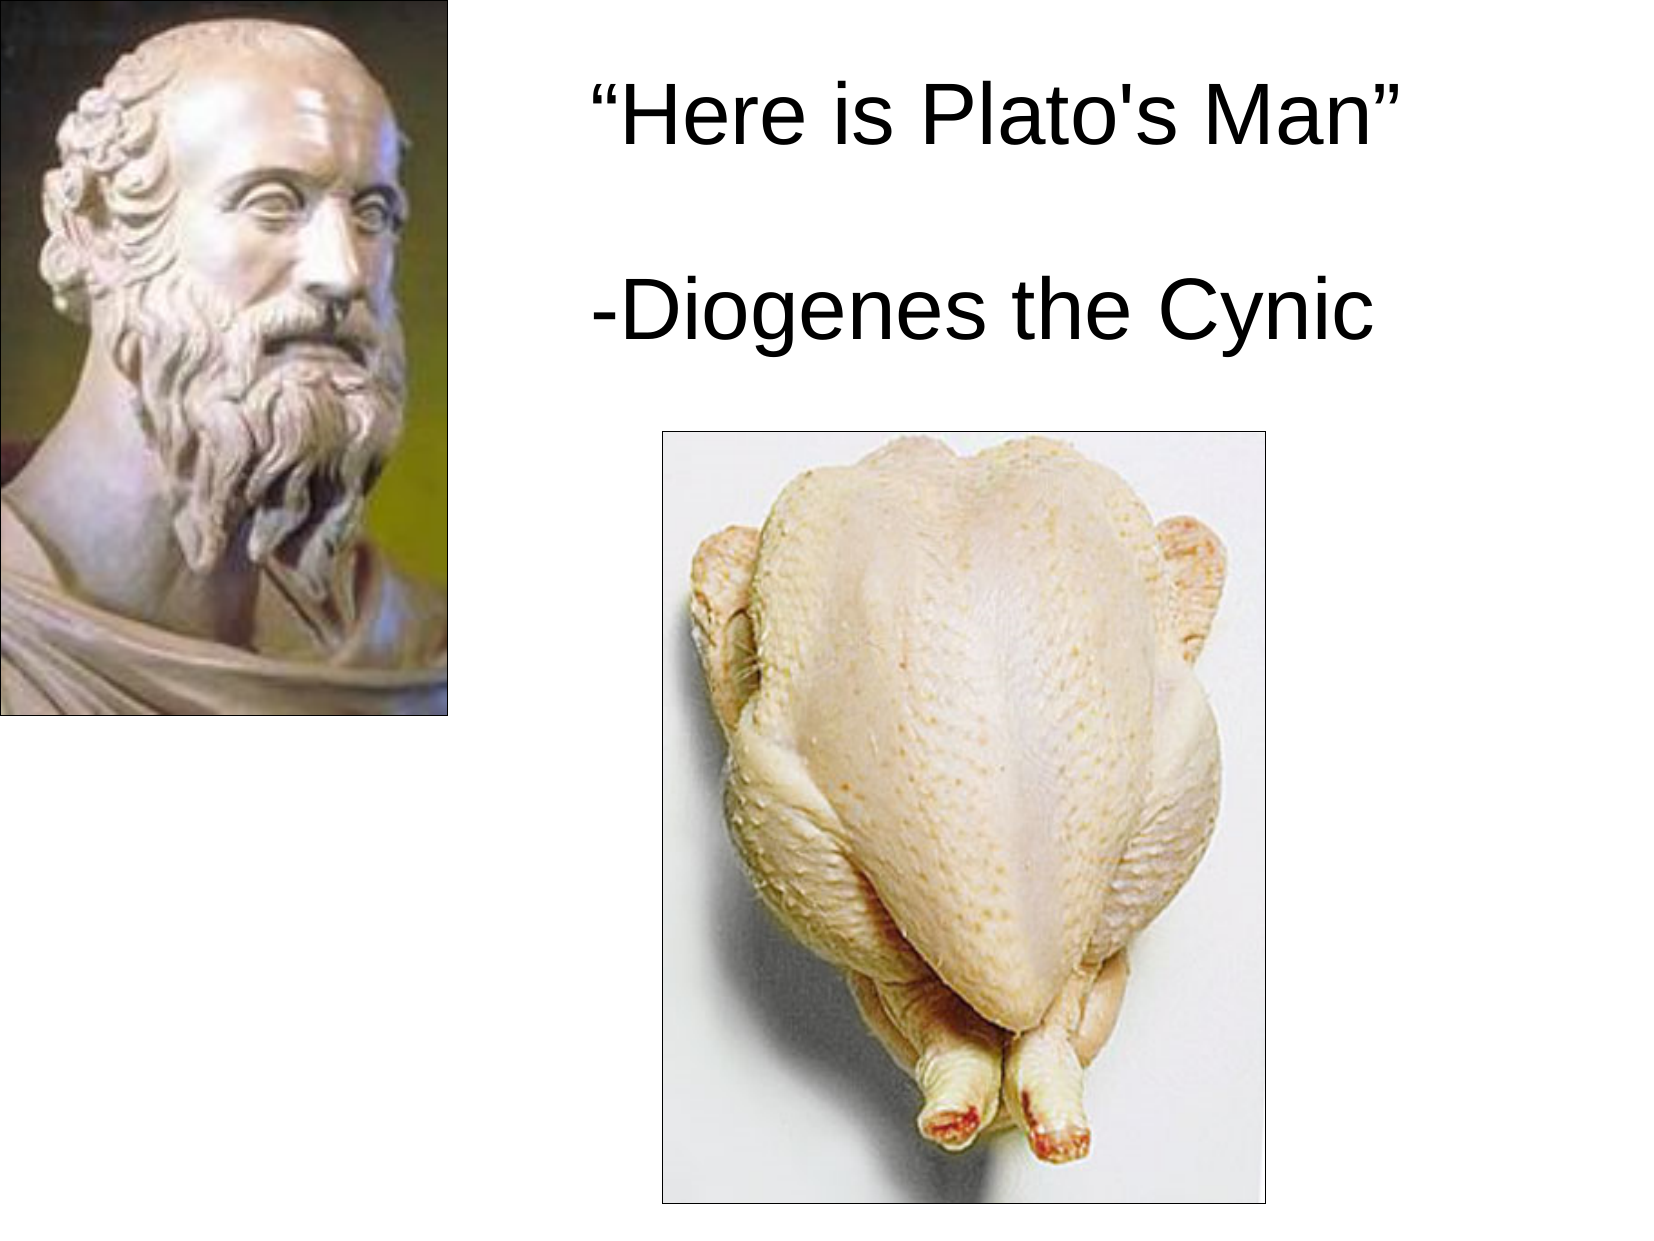

“Here is Plato's Man”
-Diogenes the Cynic